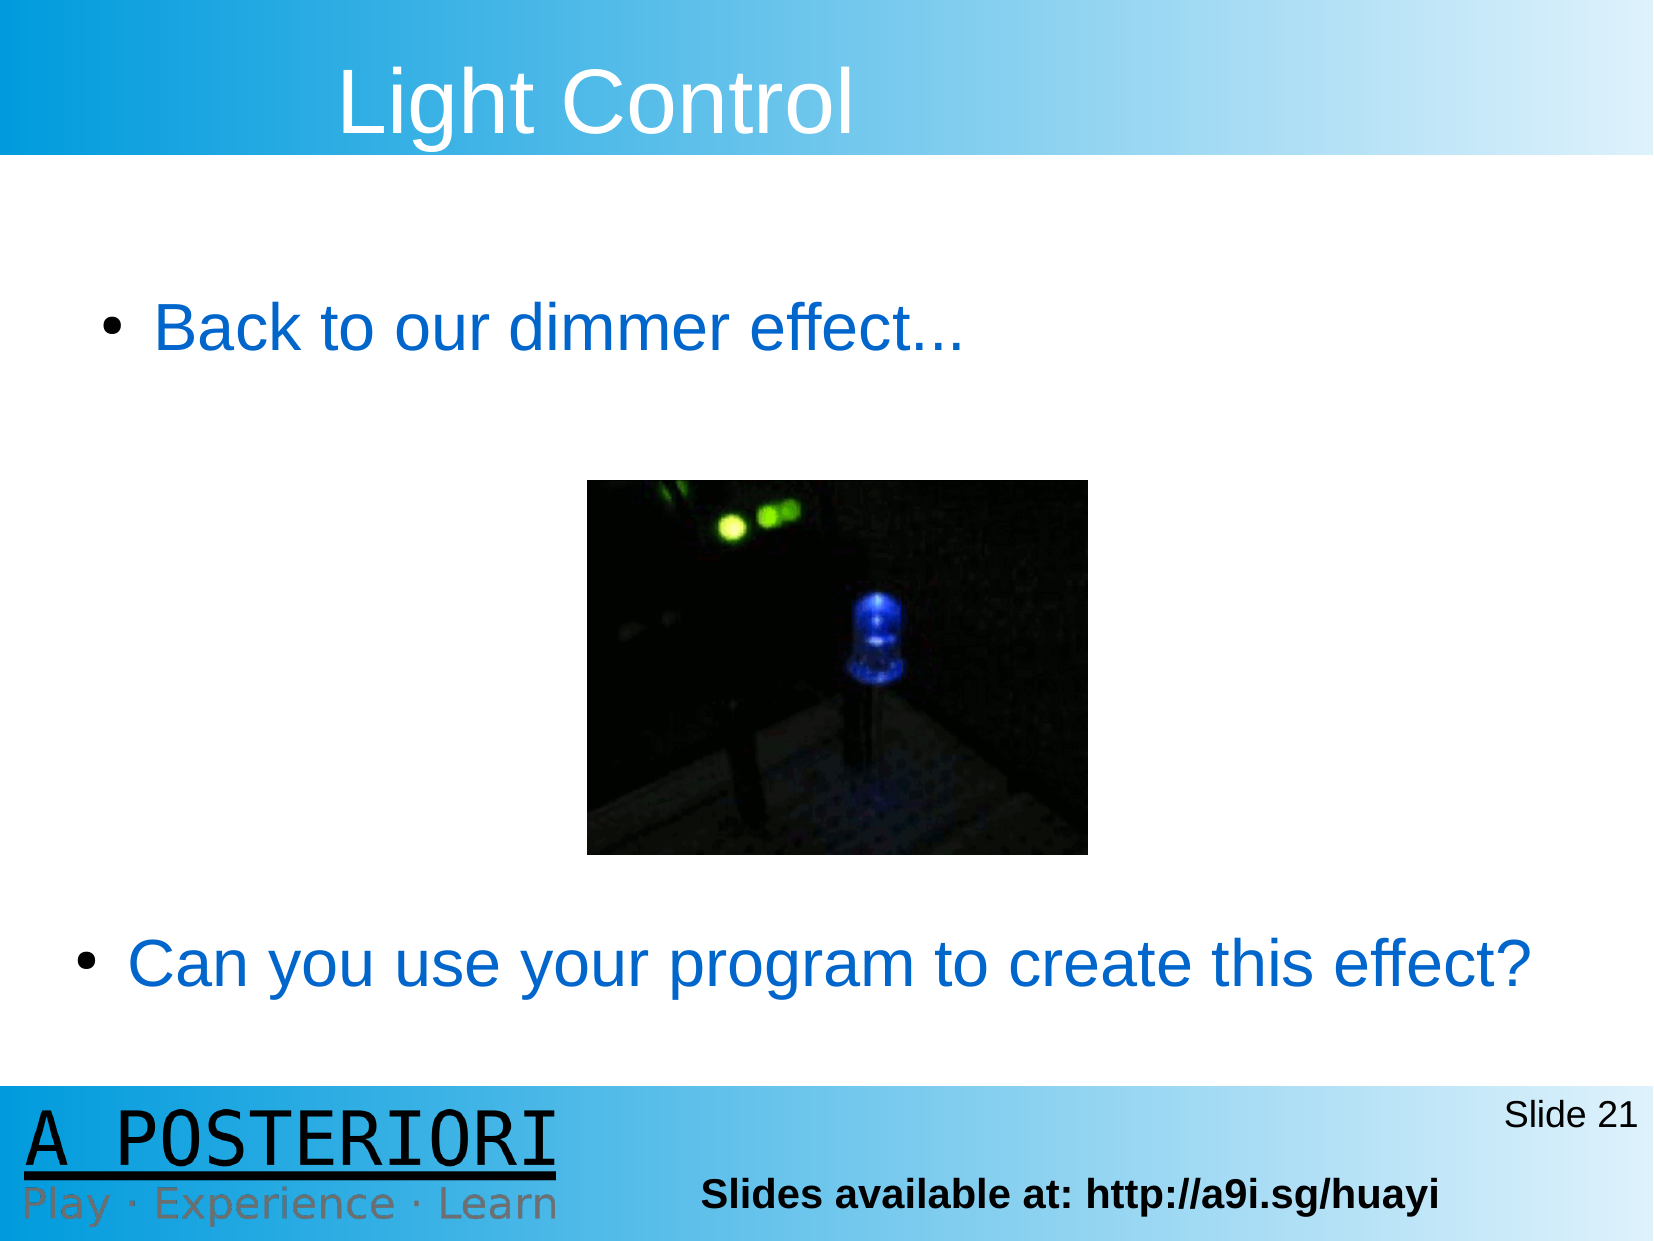

# Light Control
Back to our dimmer effect...
Can you use your program to create this effect?